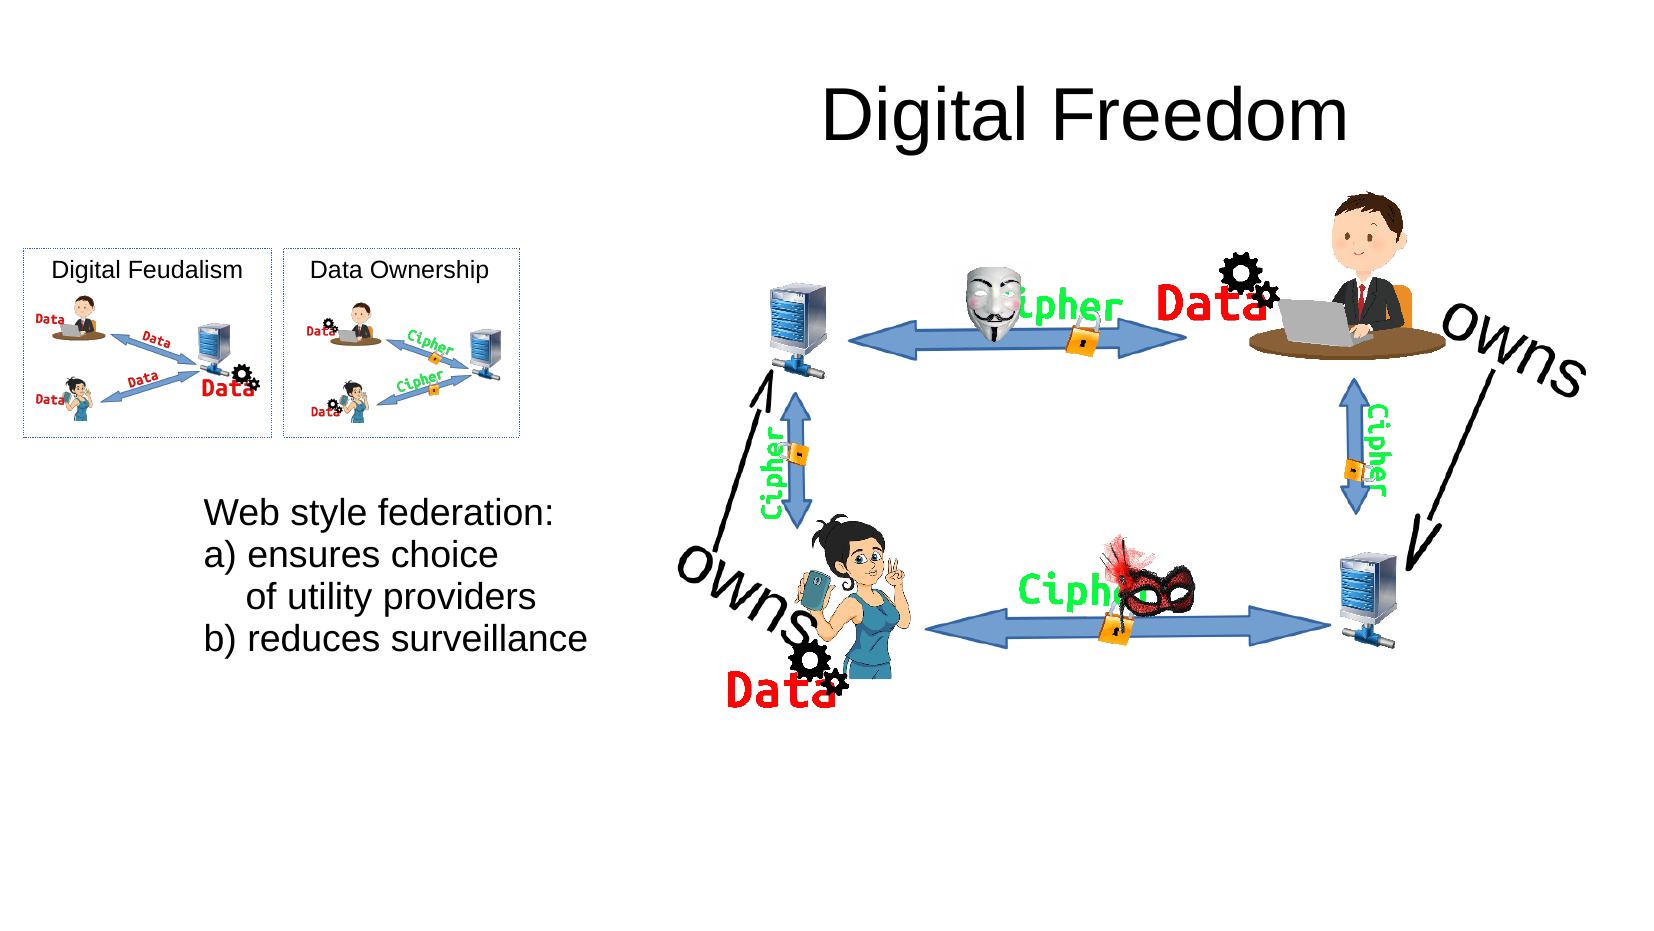

# Digital Freedom
Digital Feudalism
Data Ownership
Web style federation:
a) ensures choice
 of utility providers
b) reduces surveillance